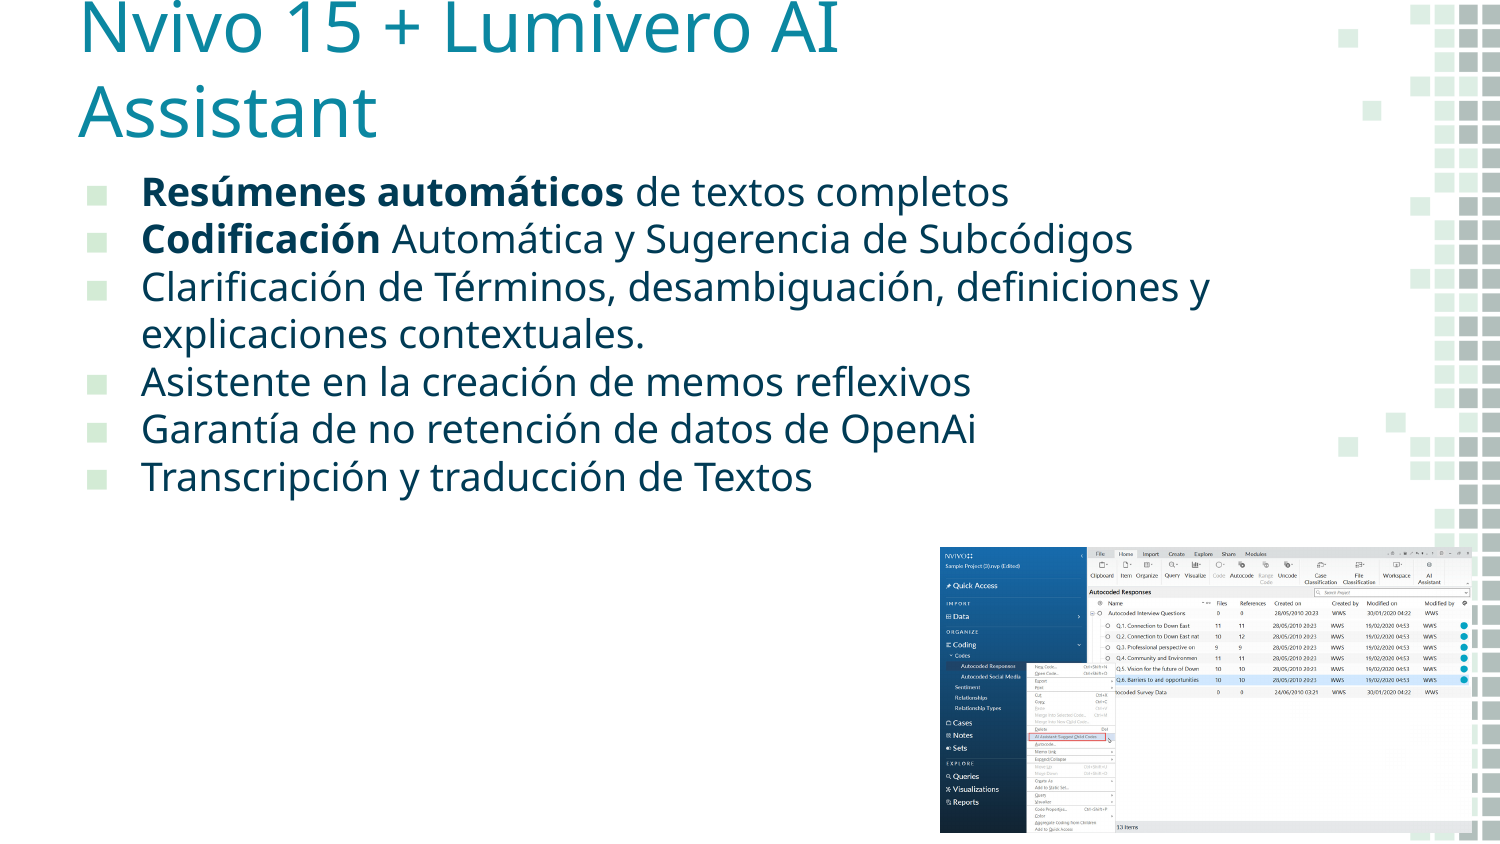

# Nvivo 15 + Lumivero AI Assistant
Resúmenes automáticos de textos completos
Codificación Automática y Sugerencia de Subcódigos
Clarificación de Términos, desambiguación, definiciones y explicaciones contextuales.
Asistente en la creación de memos reflexivos
Garantía de no retención de datos de OpenAi
Transcripción y traducción de Textos